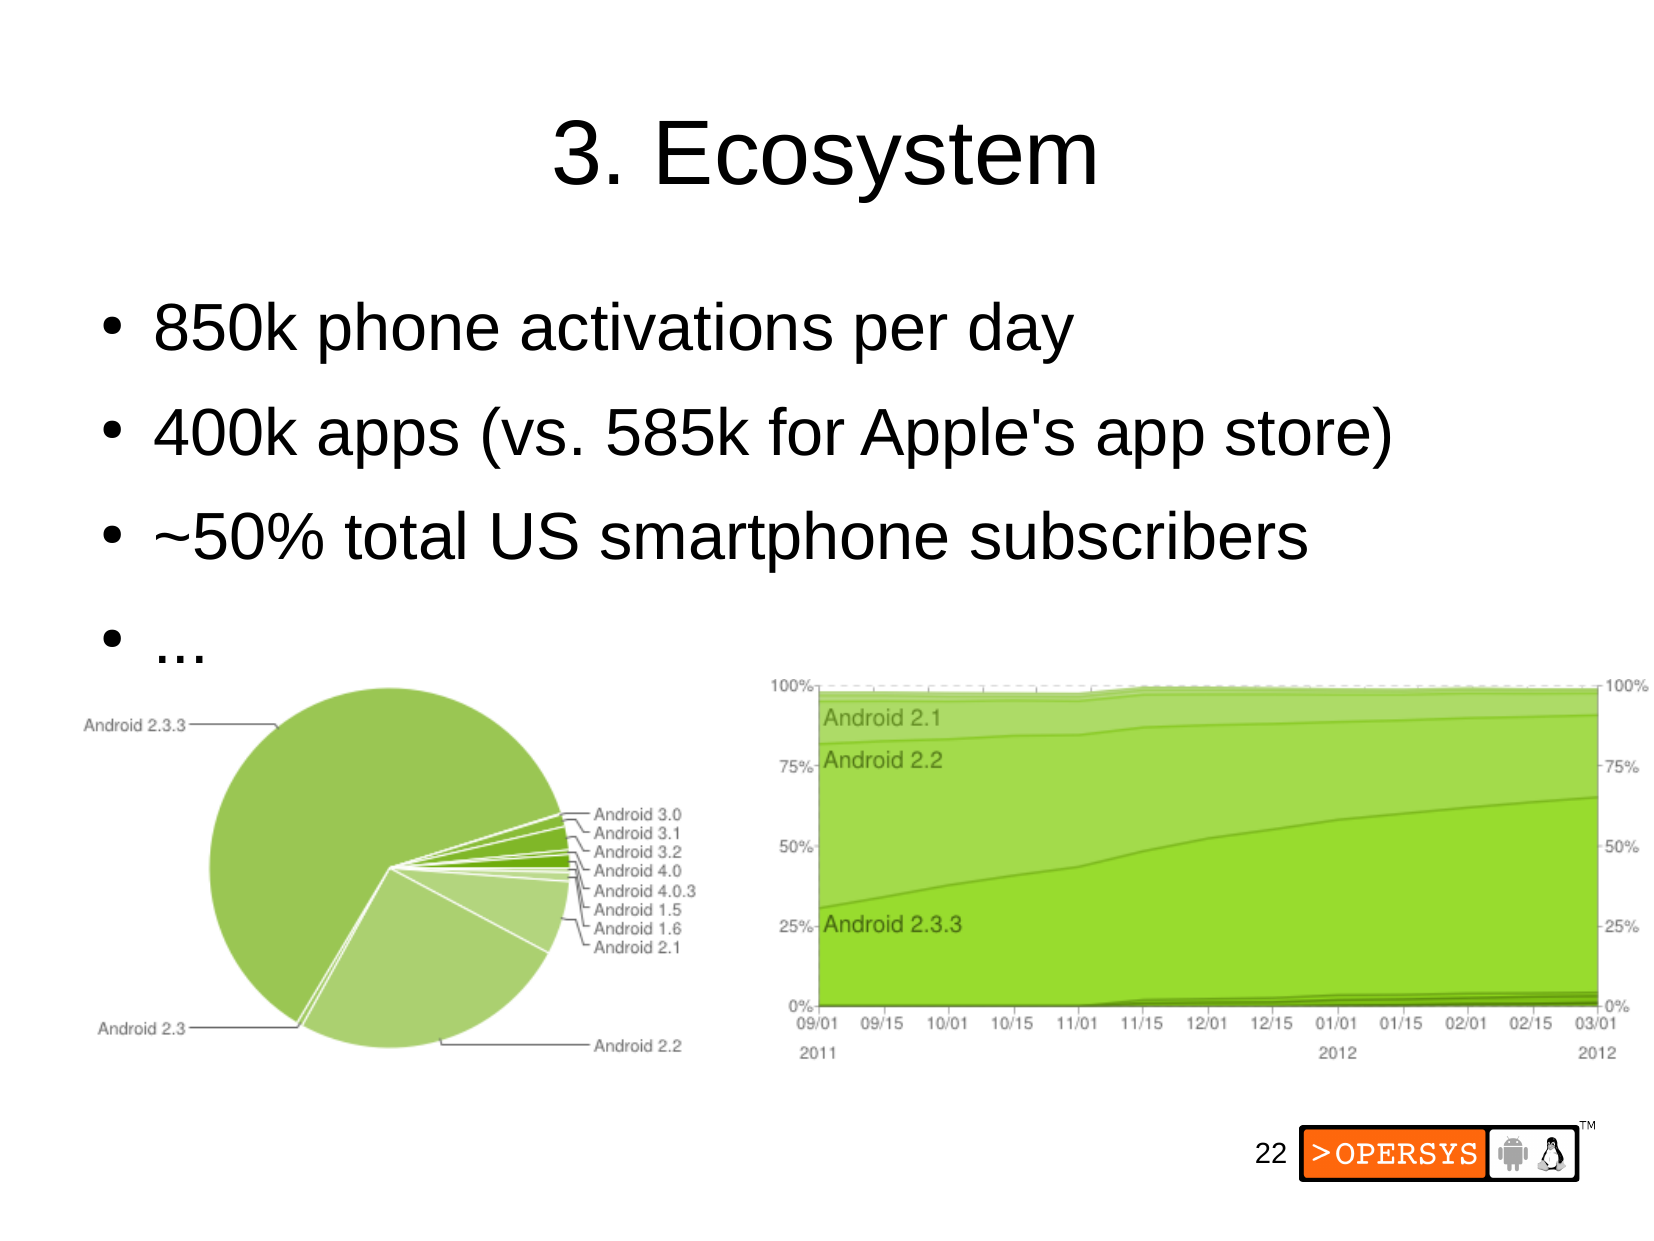

# 3. Ecosystem
850k phone activations per day
400k apps (vs. 585k for Apple's app store)
~50% total US smartphone subscribers
...